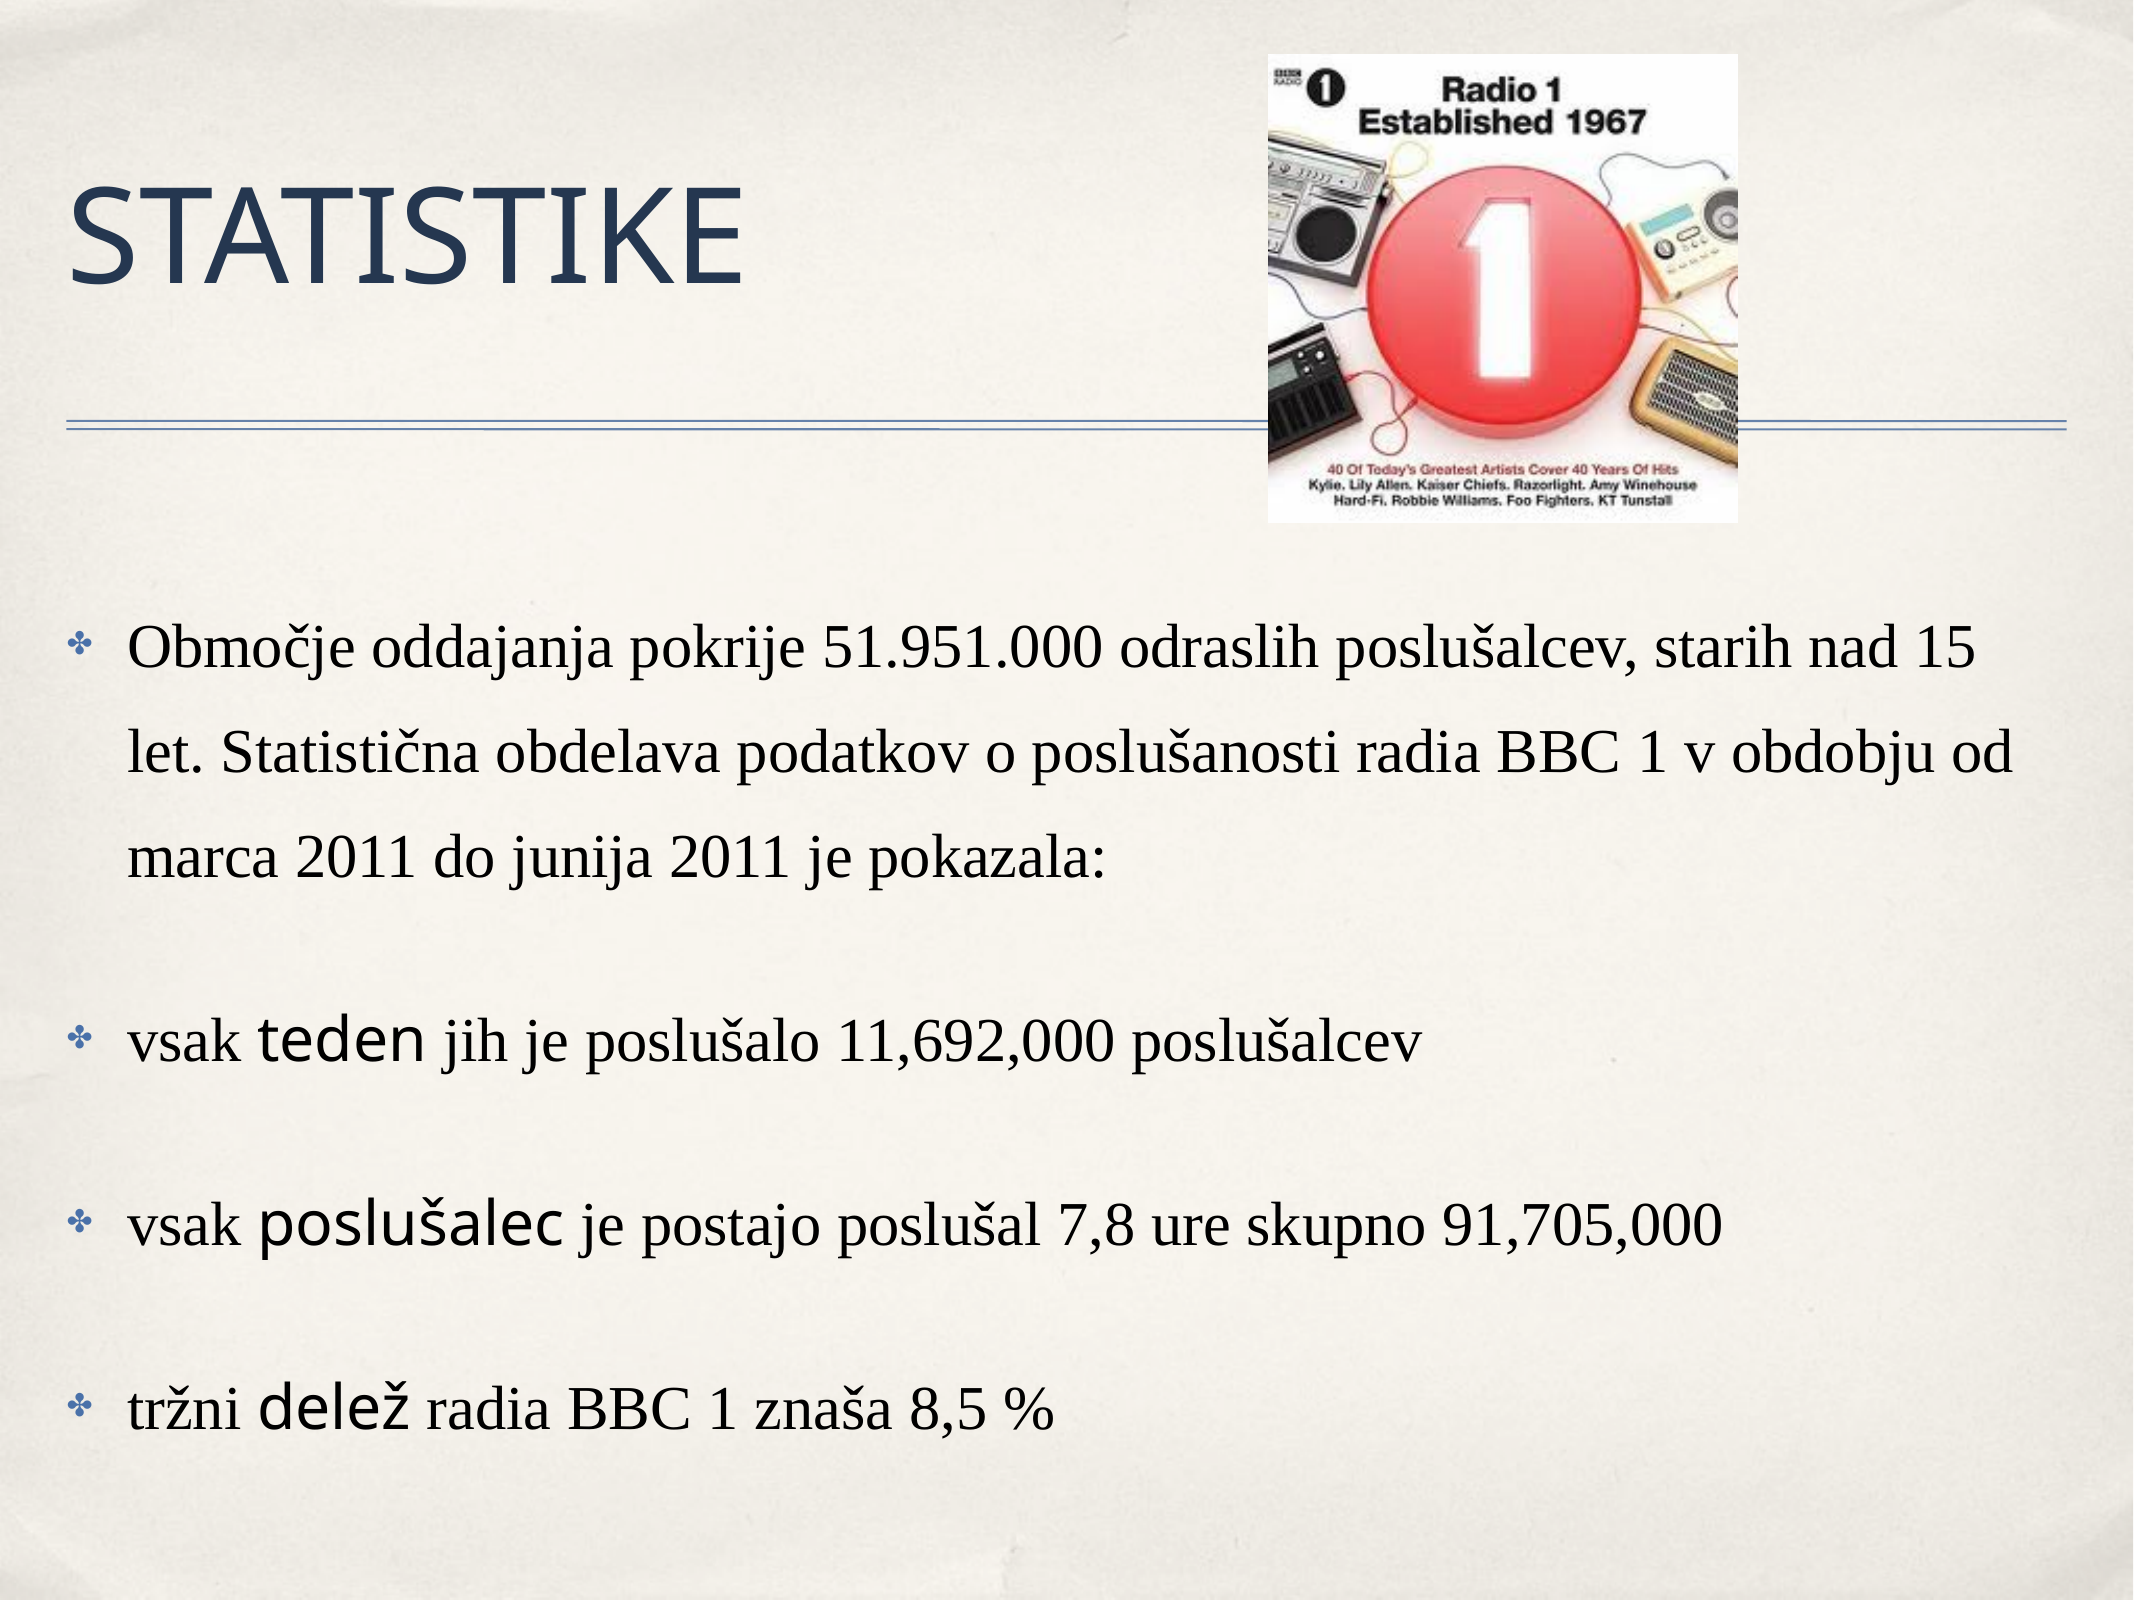

# STATISTIKE
Območje oddajanja pokrije 51.951.000 odraslih poslušalcev, starih nad 15 let. Statistična obdelava podatkov o poslušanosti radia BBC 1 v obdobju od marca 2011 do junija 2011 je pokazala:
vsak teden jih je poslušalo 11,692,000 poslušalcev
vsak poslušalec je postajo poslušal 7,8 ure skupno 91,705,000
tržni delež radia BBC 1 znaša 8,5 %